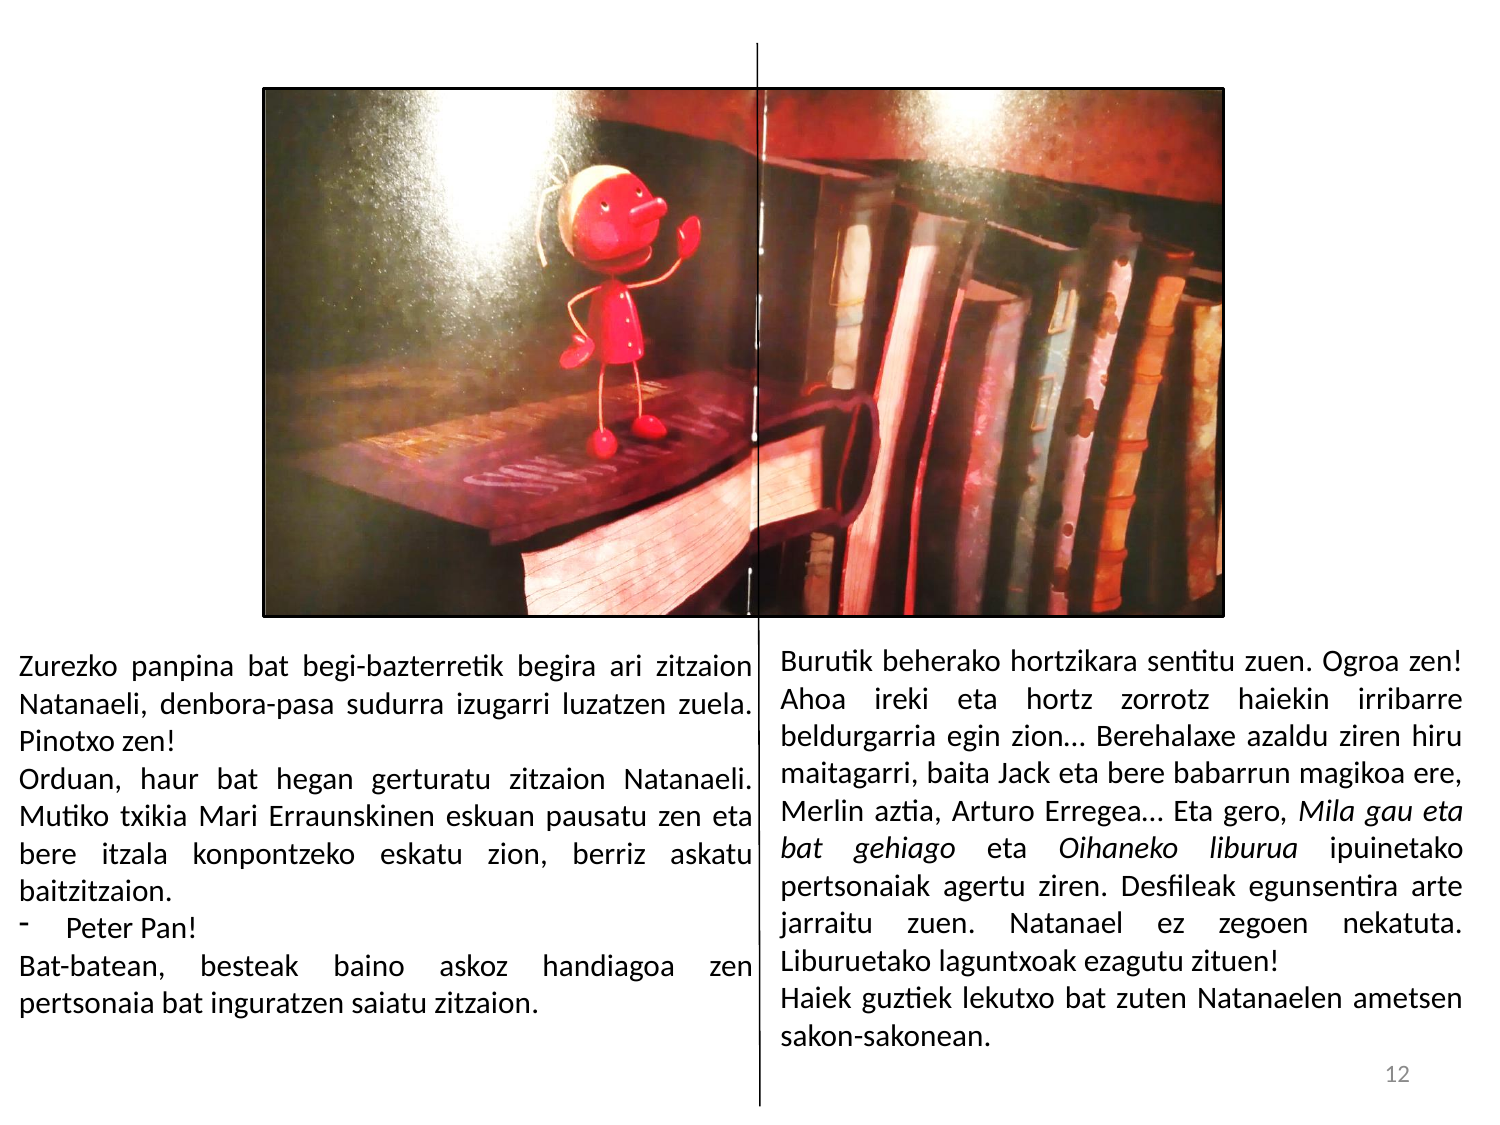

Burutik beherako hortzikara sentitu zuen. Ogroa zen! Ahoa ireki eta hortz zorrotz haiekin irribarre beldurgarria egin zion… Berehalaxe azaldu ziren hiru maitagarri, baita Jack eta bere babarrun magikoa ere, Merlin aztia, Arturo Erregea… Eta gero, Mila gau eta bat gehiago eta Oihaneko liburua ipuinetako pertsonaiak agertu ziren. Desfileak egunsentira arte jarraitu zuen. Natanael ez zegoen nekatuta. Liburuetako laguntxoak ezagutu zituen!
Haiek guztiek lekutxo bat zuten Natanaelen ametsen sakon-sakonean.
Zurezko panpina bat begi-bazterretik begira ari zitzaion Natanaeli, denbora-pasa sudurra izugarri luzatzen zuela. Pinotxo zen!
Orduan, haur bat hegan gerturatu zitzaion Natanaeli. Mutiko txikia Mari Erraunskinen eskuan pausatu zen eta bere itzala konpontzeko eskatu zion, berriz askatu baitzitzaion.
Peter Pan!
Bat-batean, besteak baino askoz handiagoa zen pertsonaia bat inguratzen saiatu zitzaion.